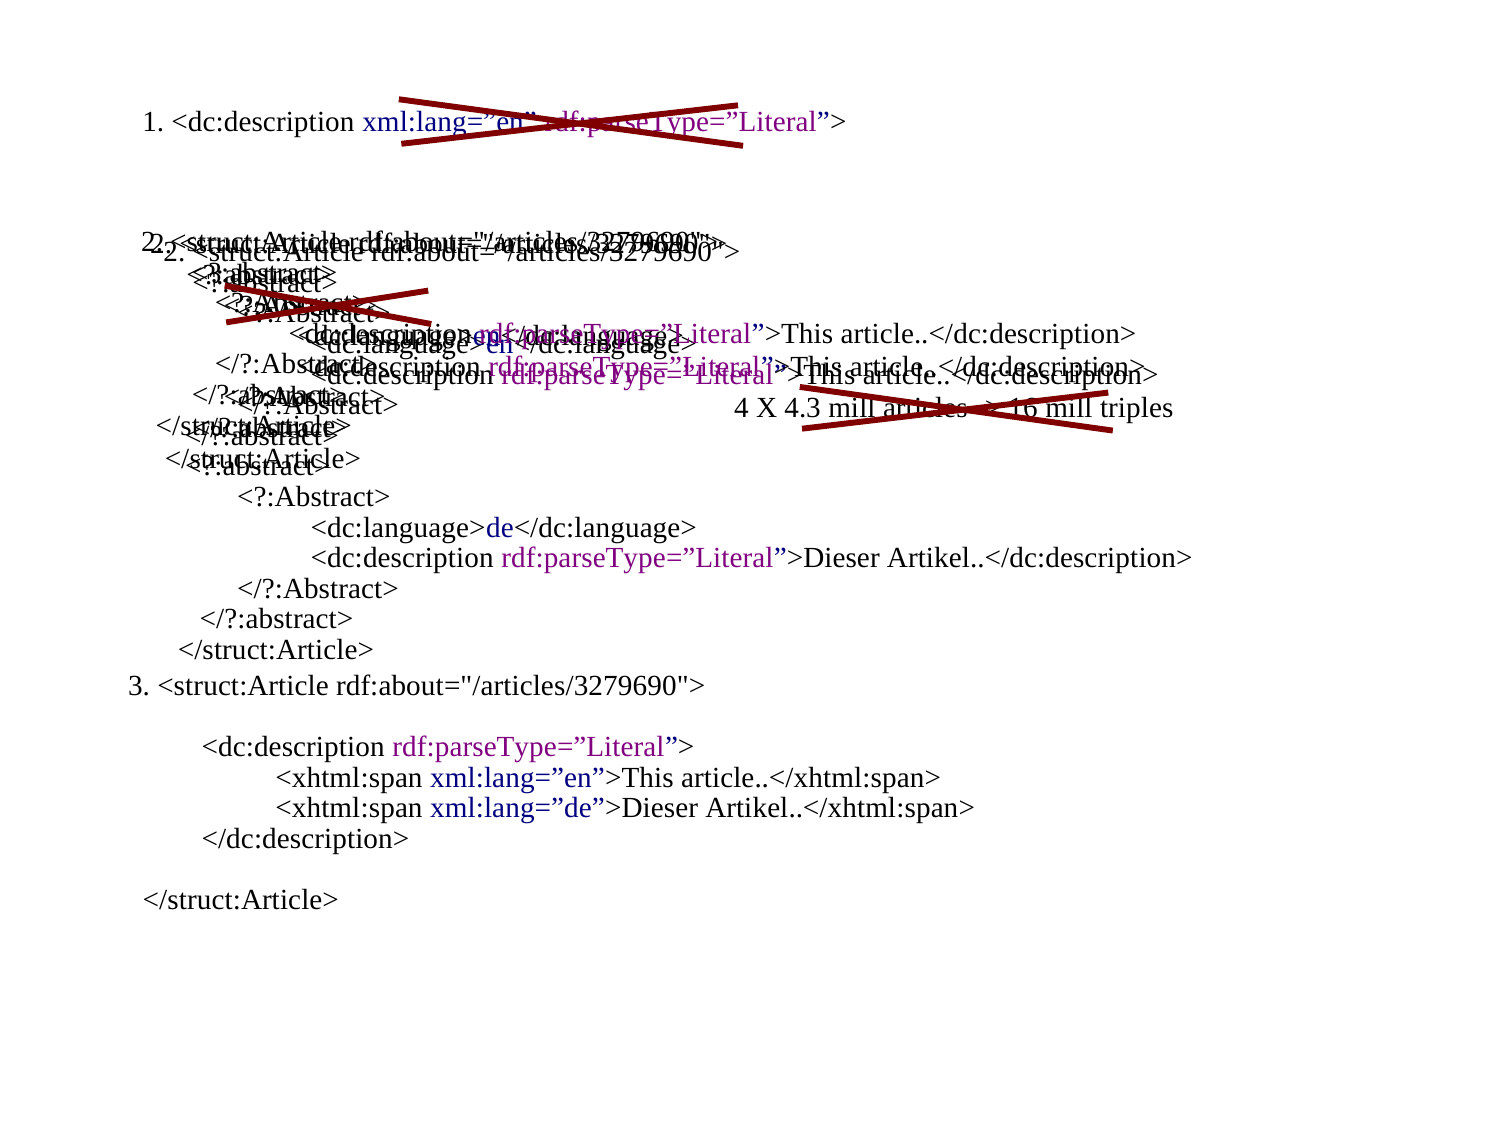

1. <dc:description xml:lang=”en” rdf:parseType=”Literal”>
2. <struct:Article rdf:about="/articles/3279690">
 <?:abstract>
	<?:Abstract>
		<dc:description rdf:parseType=”Literal”>This article..</dc:description>
	</?:Abstract>
 </?:abstract>
 </struct:Article>
2. <struct:Article rdf:about="/articles/3279690">
 <?:abstract>
	<?:Abstract>
		<dc:language>en</dc:language>
		<dc:description rdf:parseType=”Literal”>This article..</dc:description>
	</?:Abstract>
 </?:abstract>
 </struct:Article>
2. <struct:Article rdf:about="/articles/3279690">
 <?:abstract>
	<?:Abstract>
		<dc:language>en</dc:language>
		<dc:description rdf:parseType=”Literal”>This article..</dc:description>
	</?:Abstract>
 </?:abstract>
 <?:abstract>
	<?:Abstract>
		<dc:language>de</dc:language>
		<dc:description rdf:parseType=”Literal”>Dieser Artikel..</dc:description>
	</?:Abstract>
 </?:abstract>
 </struct:Article>
4 X 4.3 mill articles -> 16 mill triples
3. <struct:Article rdf:about="/articles/3279690">
	<dc:description rdf:parseType=”Literal”>
		<xhtml:span xml:lang=”en”>This article..</xhtml:span>
		<xhtml:span xml:lang=”de”>Dieser Artikel..</xhtml:span>
	</dc:description>
 </struct:Article>